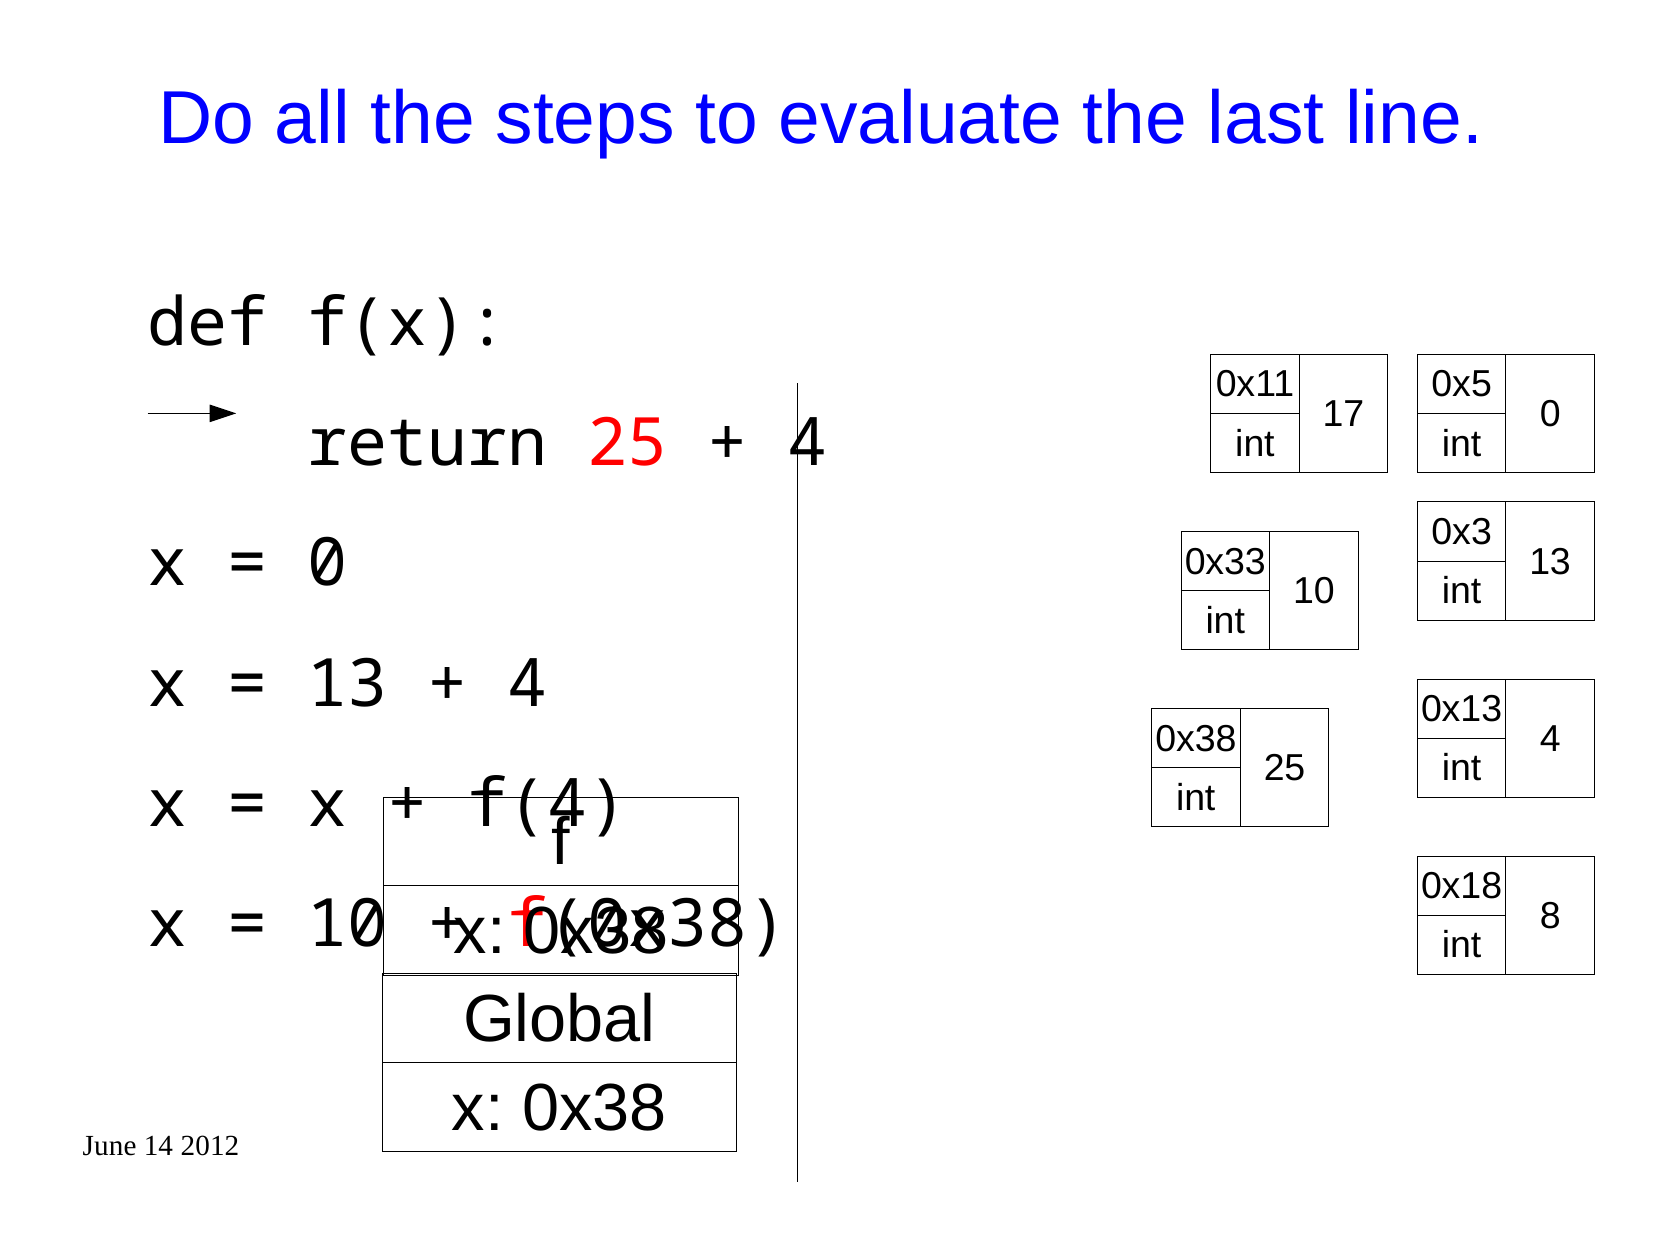

# Do all the steps to evaluate the last line.
def f(x):
 return 25 + 4
x = 0
x = 13 + 4
x = x + f(4)
x = 10 + f(0x38)
0x11
17
0x5
0
int
int
0x3
13
0x33
10
int
int
0x13
4
0x38
25
int
int
f
0x18
8
x: 0x38
int
Global
x: 0x38
June 14 2012